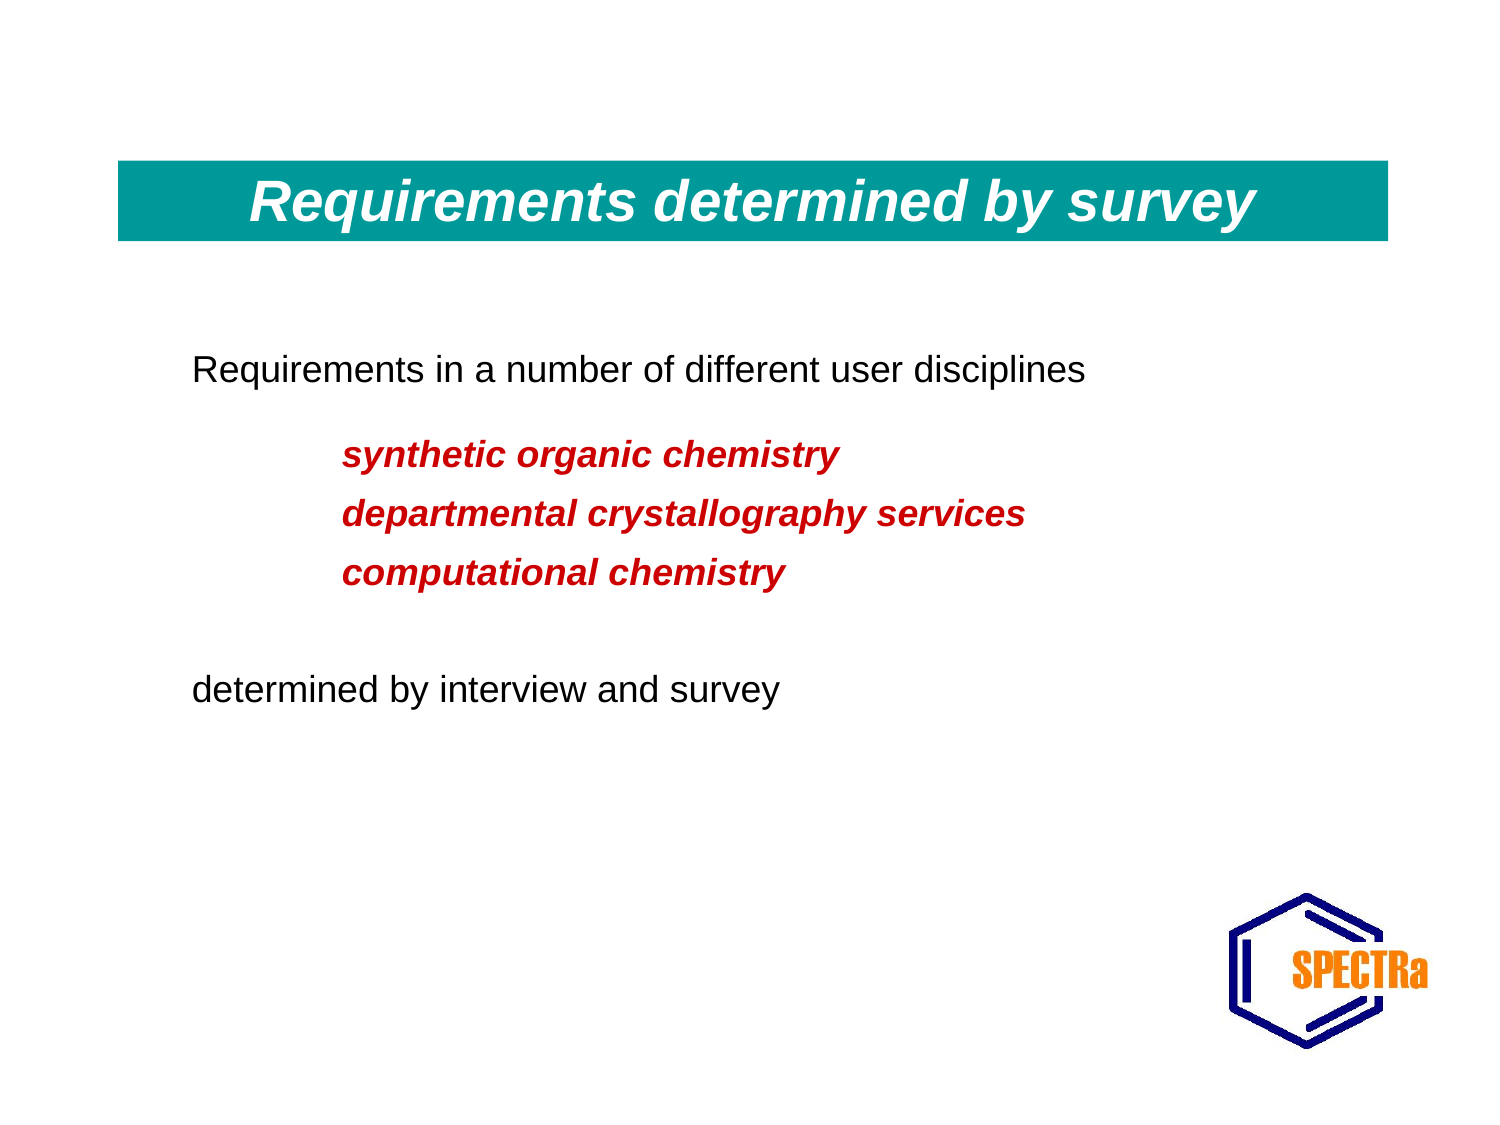

Requirements determined by survey
Requirements in a number of different user disciplines
	synthetic organic chemistry
	departmental crystallography services
	computational chemistry
determined by interview and survey